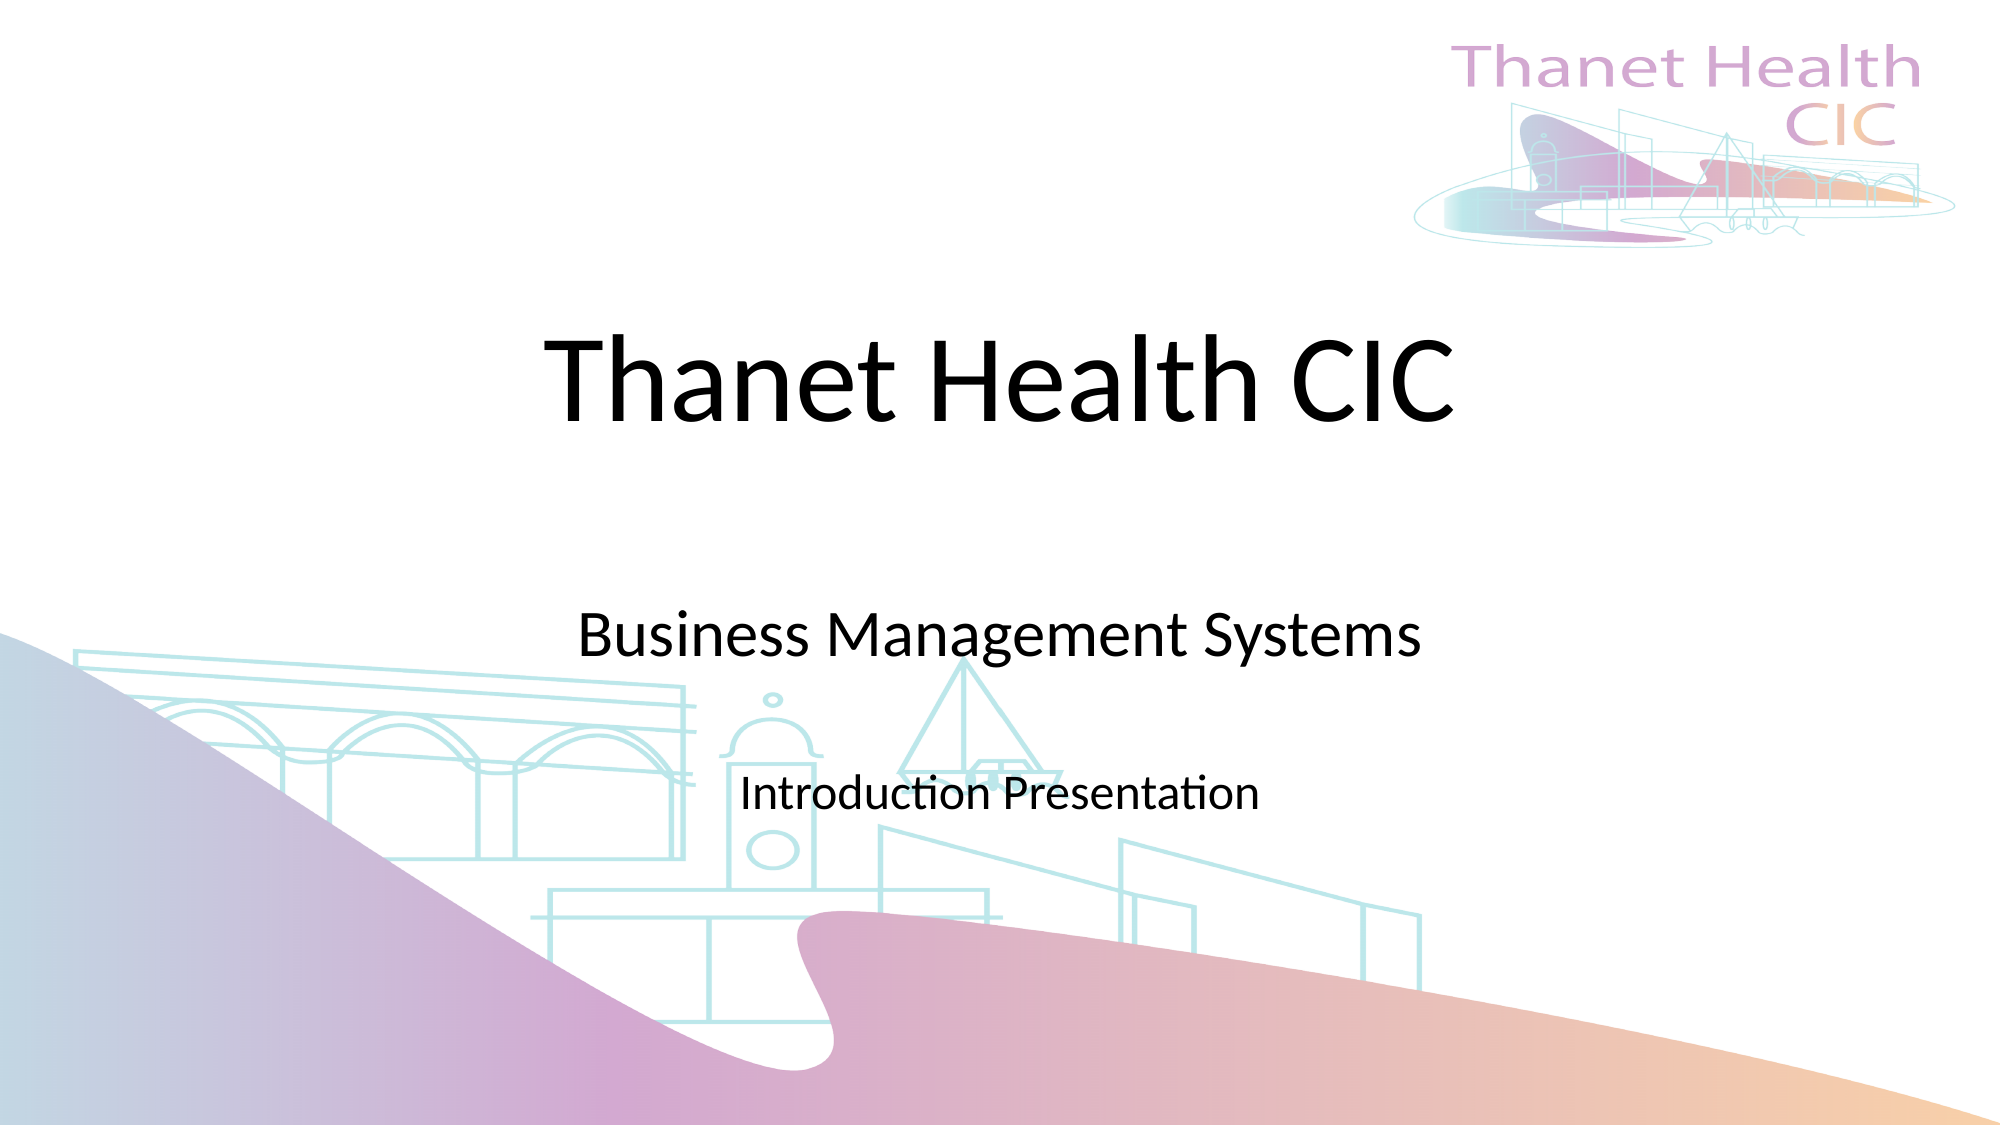

# Thanet Health CIC
Business Management Systems
Introduction Presentation